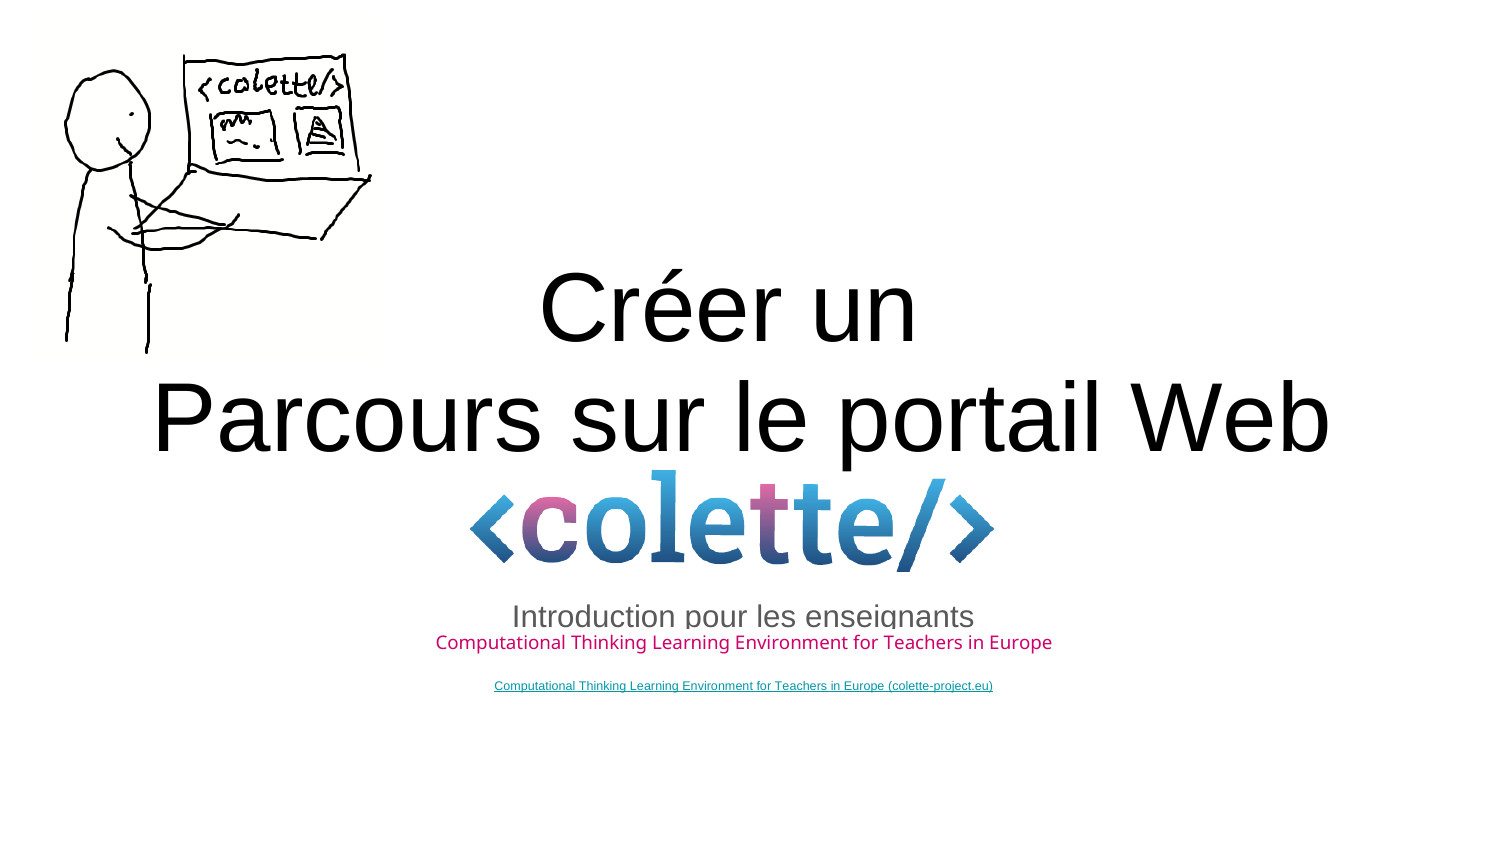

# Créer un Parcours sur le portail Web
Introduction pour les enseignants
Computational Thinking Learning Environment for Teachers in Europe
Computational Thinking Learning Environment for Teachers in Europe (colette-project.eu)